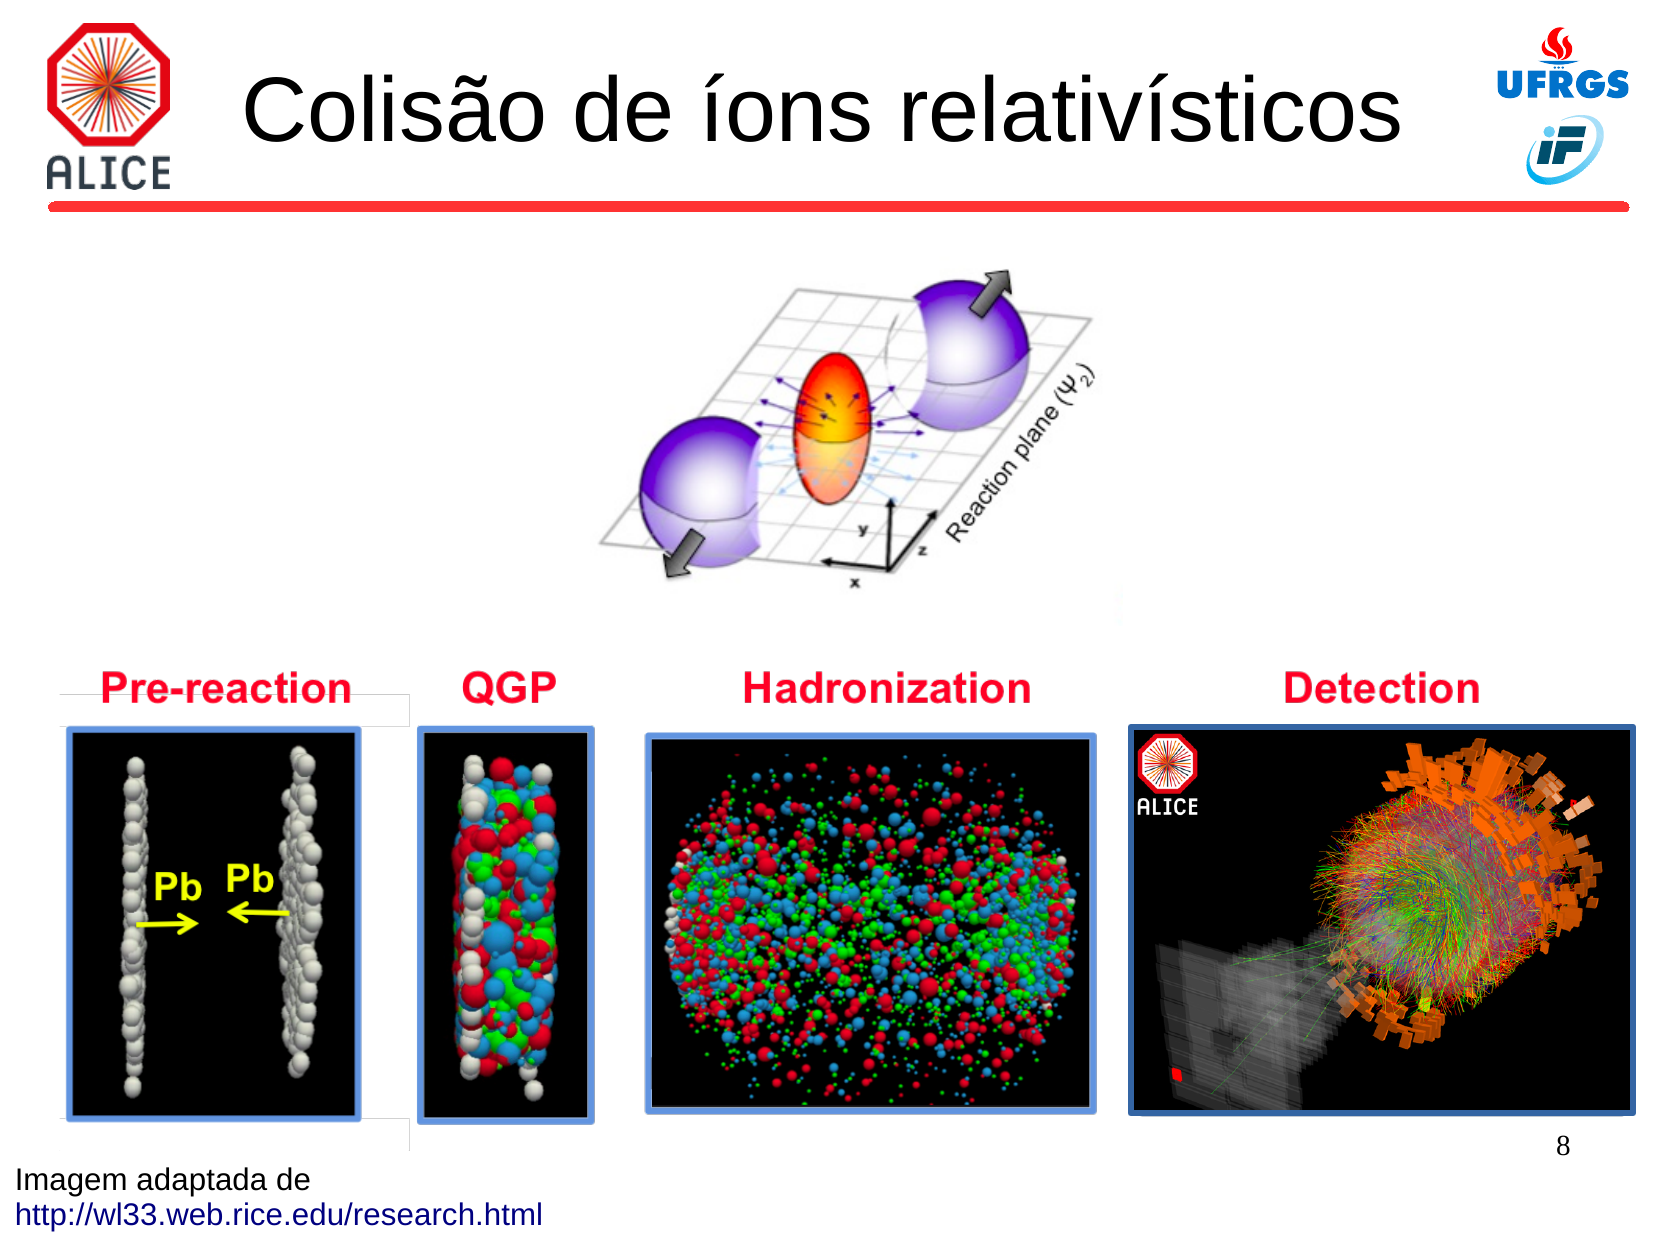

# Colisão de íons relativísticos
8
Imagem adaptada dehttp://wl33.web.rice.edu/research.html